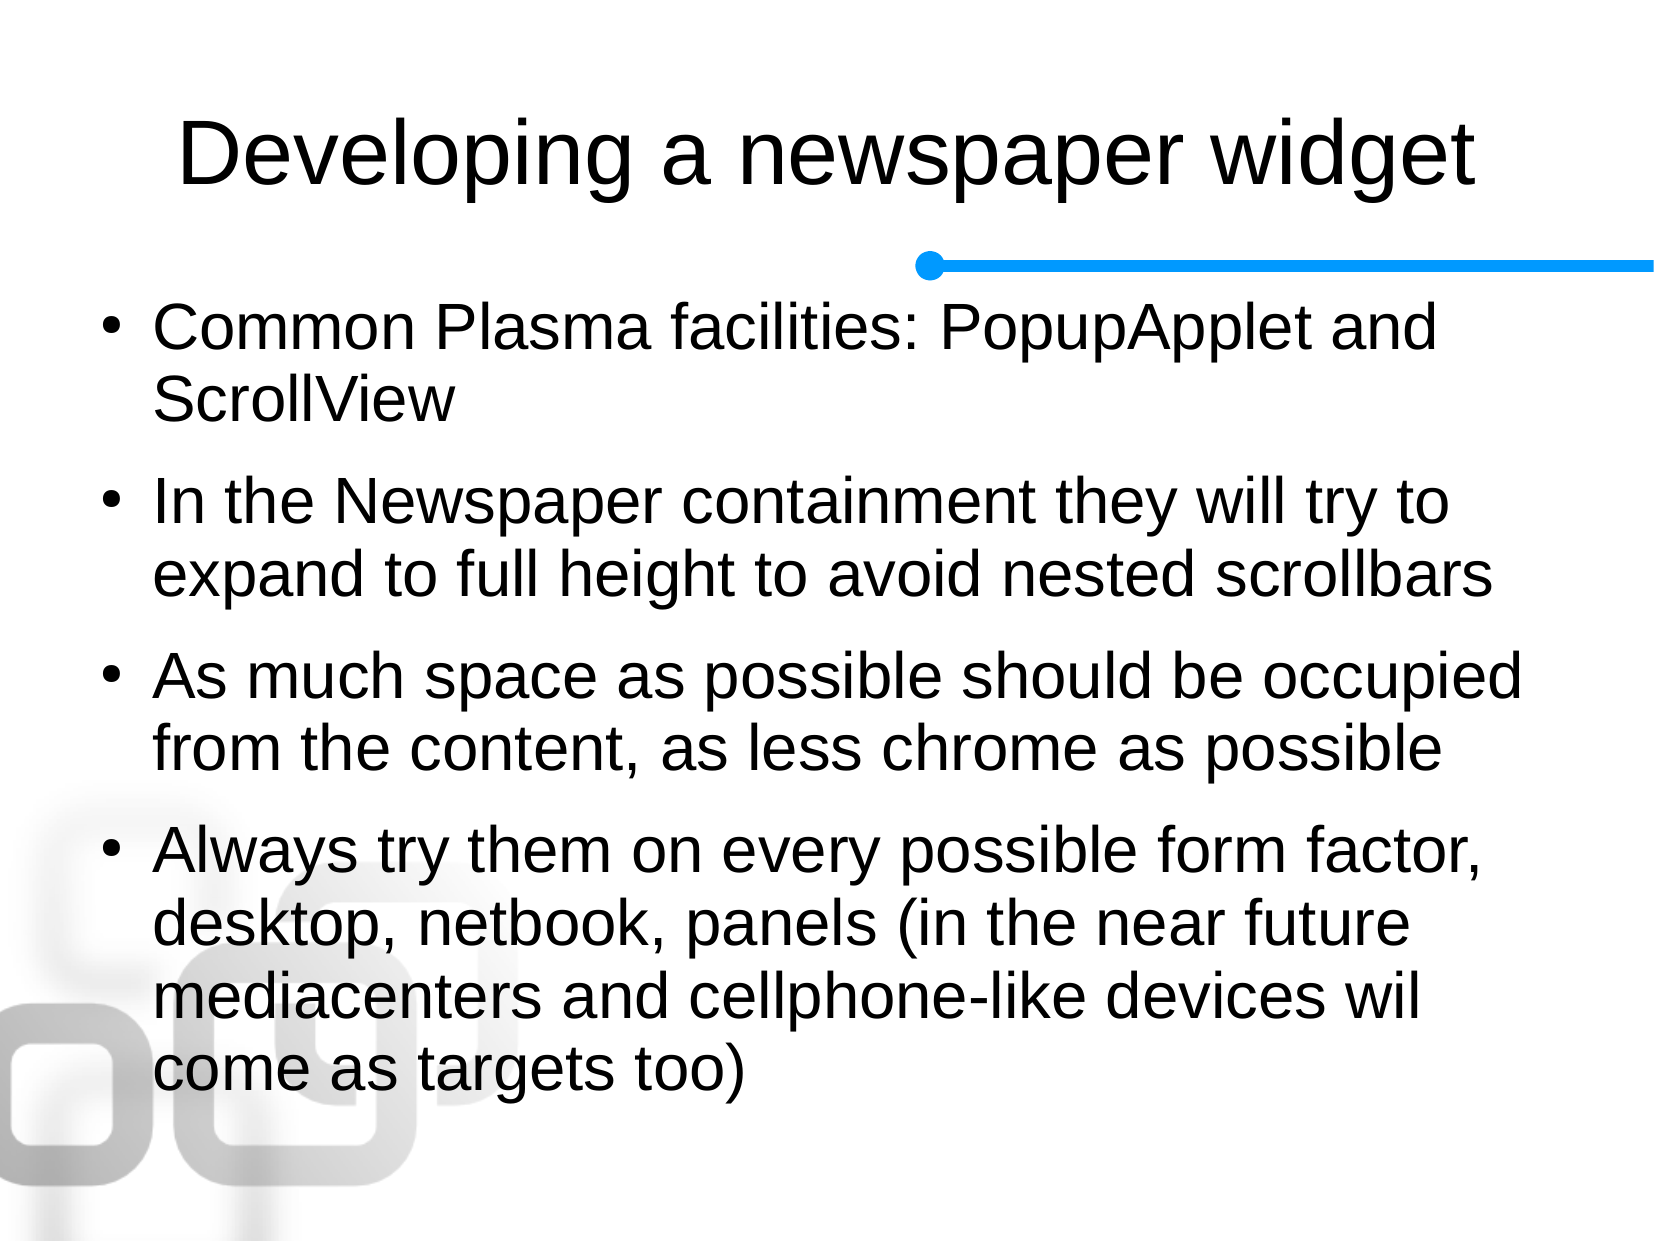

# Developing a newspaper widget
Common Plasma facilities: PopupApplet and ScrollView
In the Newspaper containment they will try to expand to full height to avoid nested scrollbars
As much space as possible should be occupied from the content, as less chrome as possible
Always try them on every possible form factor, desktop, netbook, panels (in the near future mediacenters and cellphone-like devices wil come as targets too)